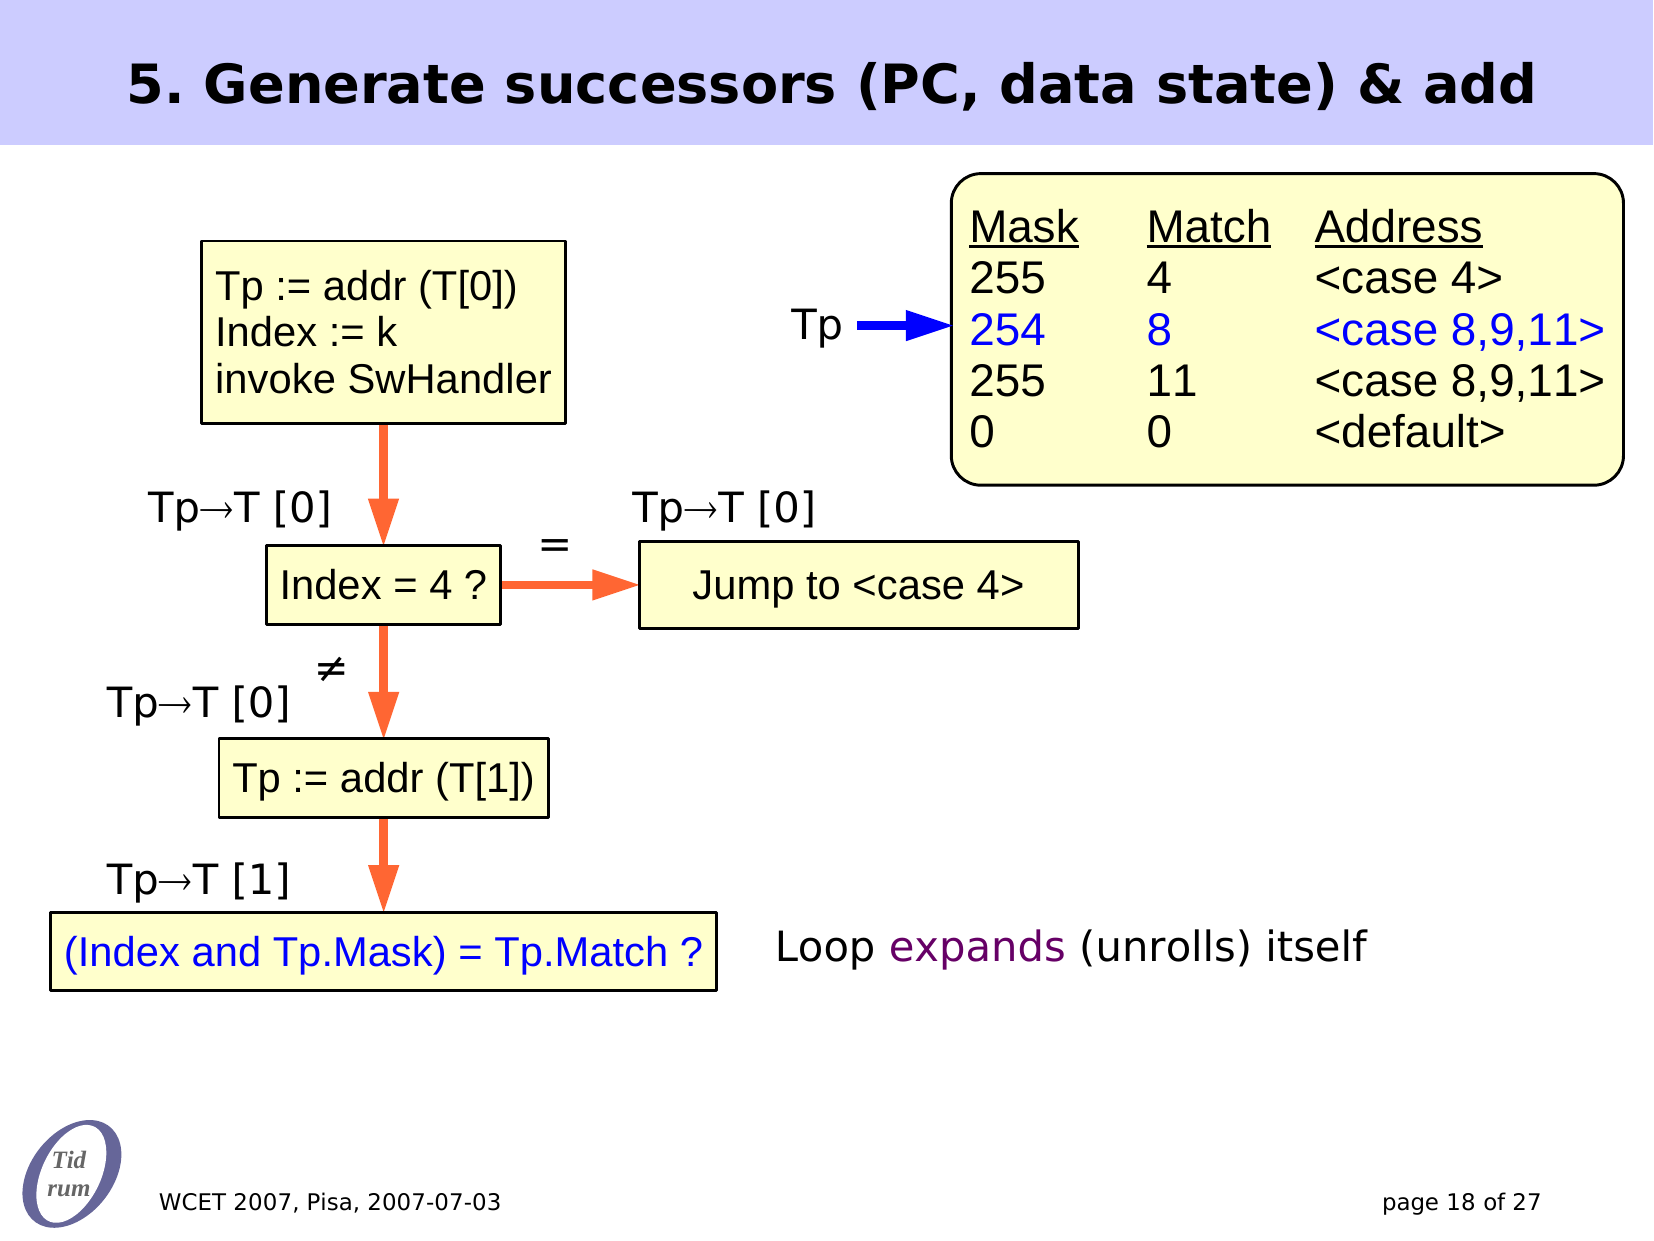

# 5. Generate successors (PC, data state) & add
Mask	Match	Address
255	4	<case 4>
254	8	<case 8,9,11>
255	11	<case 8,9,11>
0	0	<default>
Tp := addr (T[0])
Index := k
invoke SwHandler
Tp
TpT [0]
TpT [0]
=
Jump to <case 4>
Index = 4 ?
≠
TpT [0]
Tp := addr (T[1])
TpT [1]
(Index and Tp.Mask) = Tp.Match ?
Loop expands (unrolls) itself